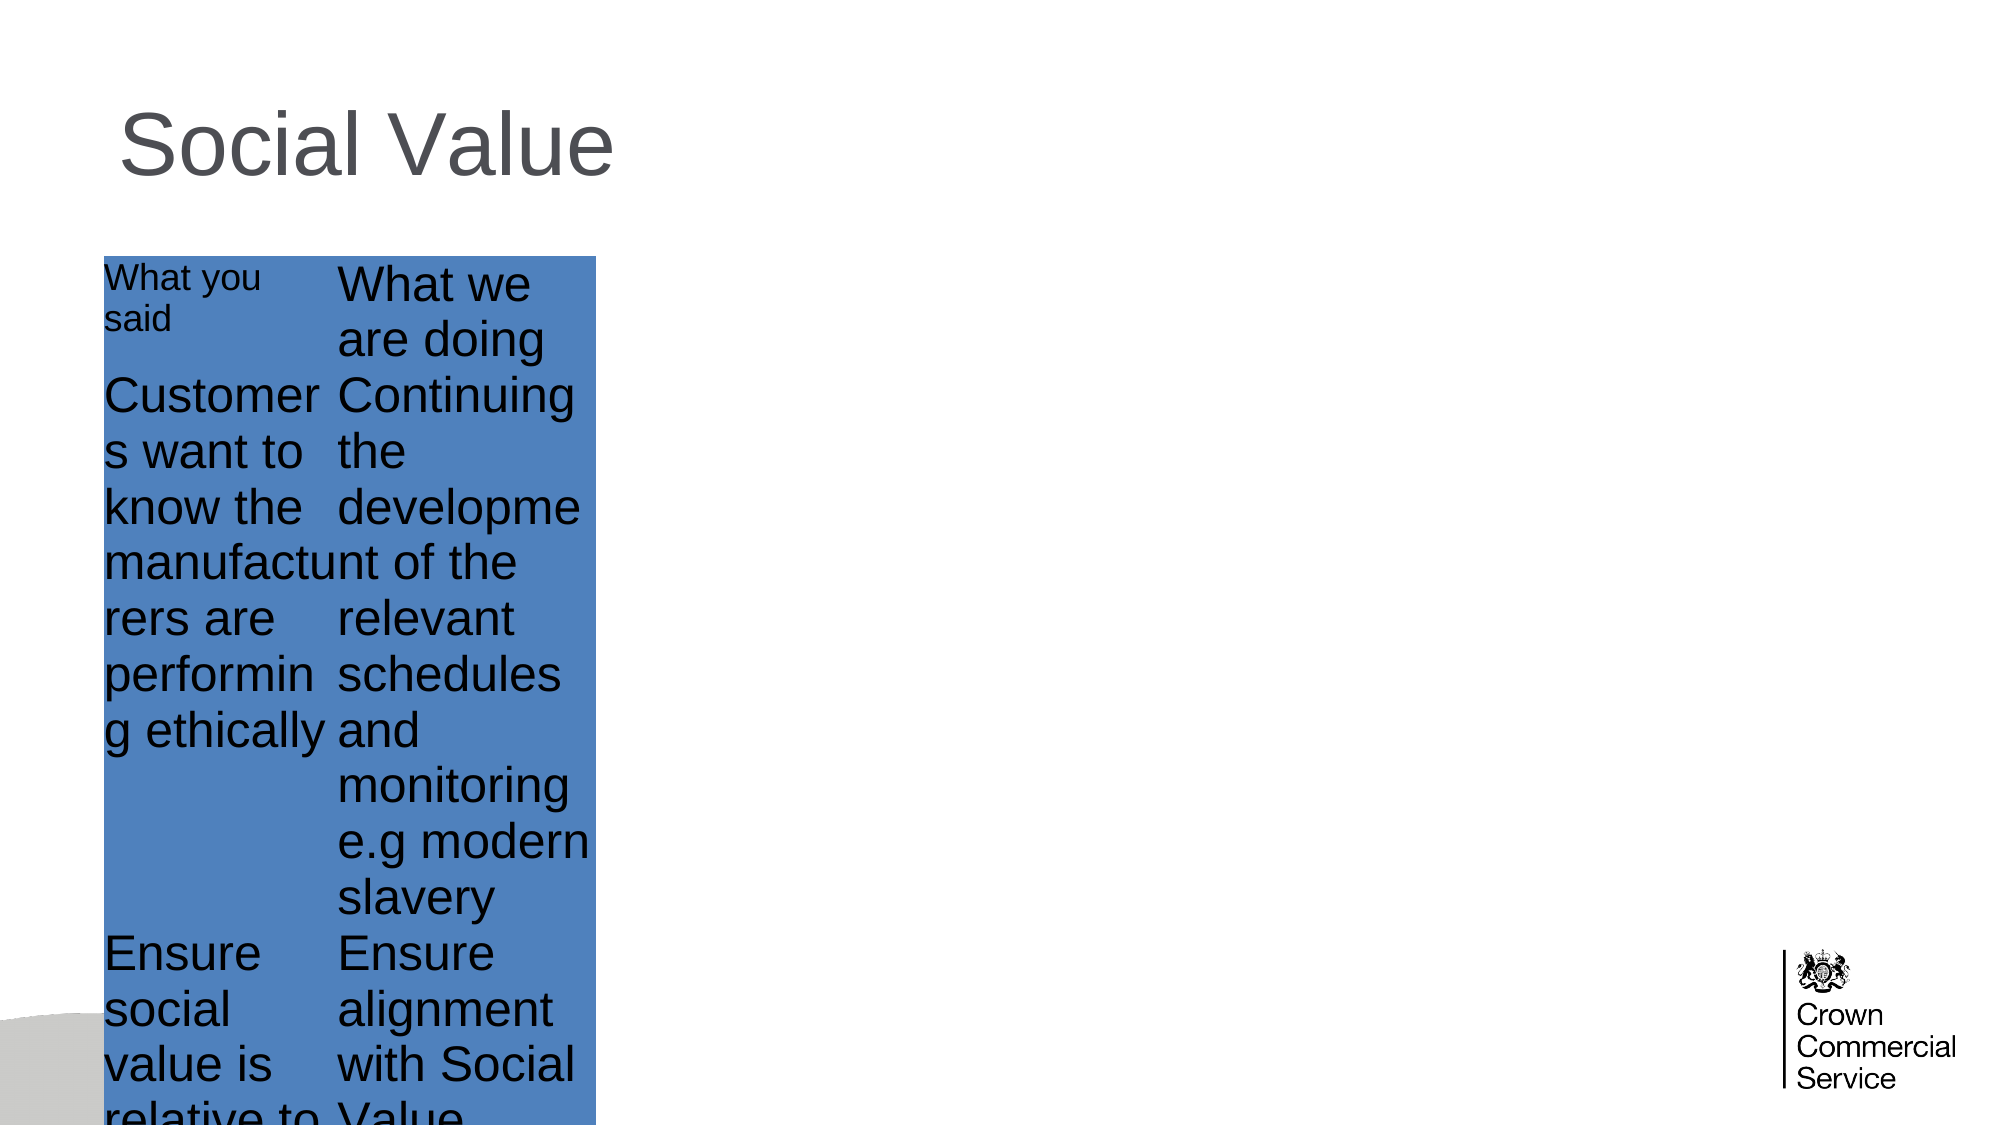

# Social Value
| What you said | What we are doing |
| --- | --- |
| Customers want to know the manufacturers are performing ethically | Continuing the development of the relevant schedules and monitoring e.g modern slavery |
| Ensure social value is relative to call off value | Ensure alignment with Social Value PPN’s with clear guidance to customer |
| To include social value throughout the duration of the framework | |
| Make the themes relevant | Update TePAS to reflect current government PPN’s and social value themes including, Fighting climate change, Tackling economic inequality, Equal opportunity, Wellbeing |